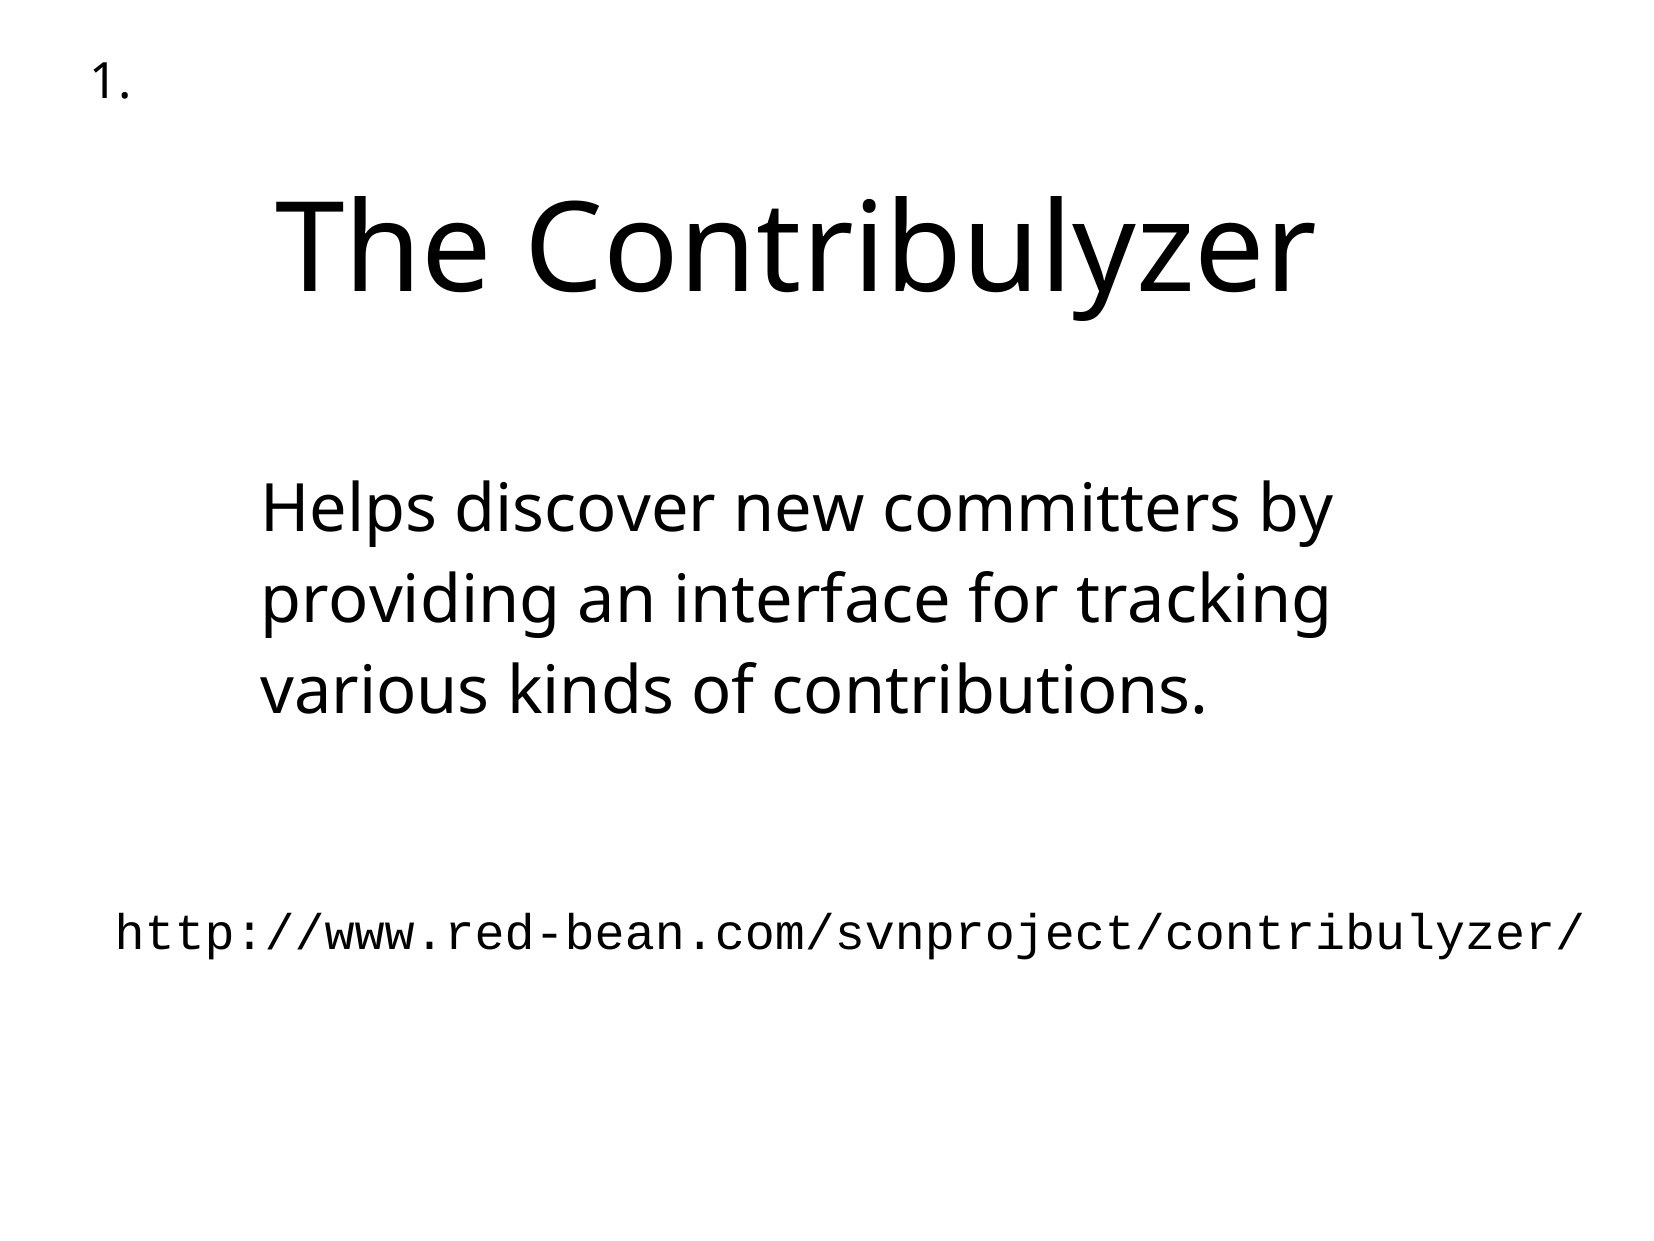

1.
The Contribulyzer
Helps discover new committers by
providing an interface for tracking
various kinds of contributions.
http://www.red-bean.com/svnproject/contribulyzer/